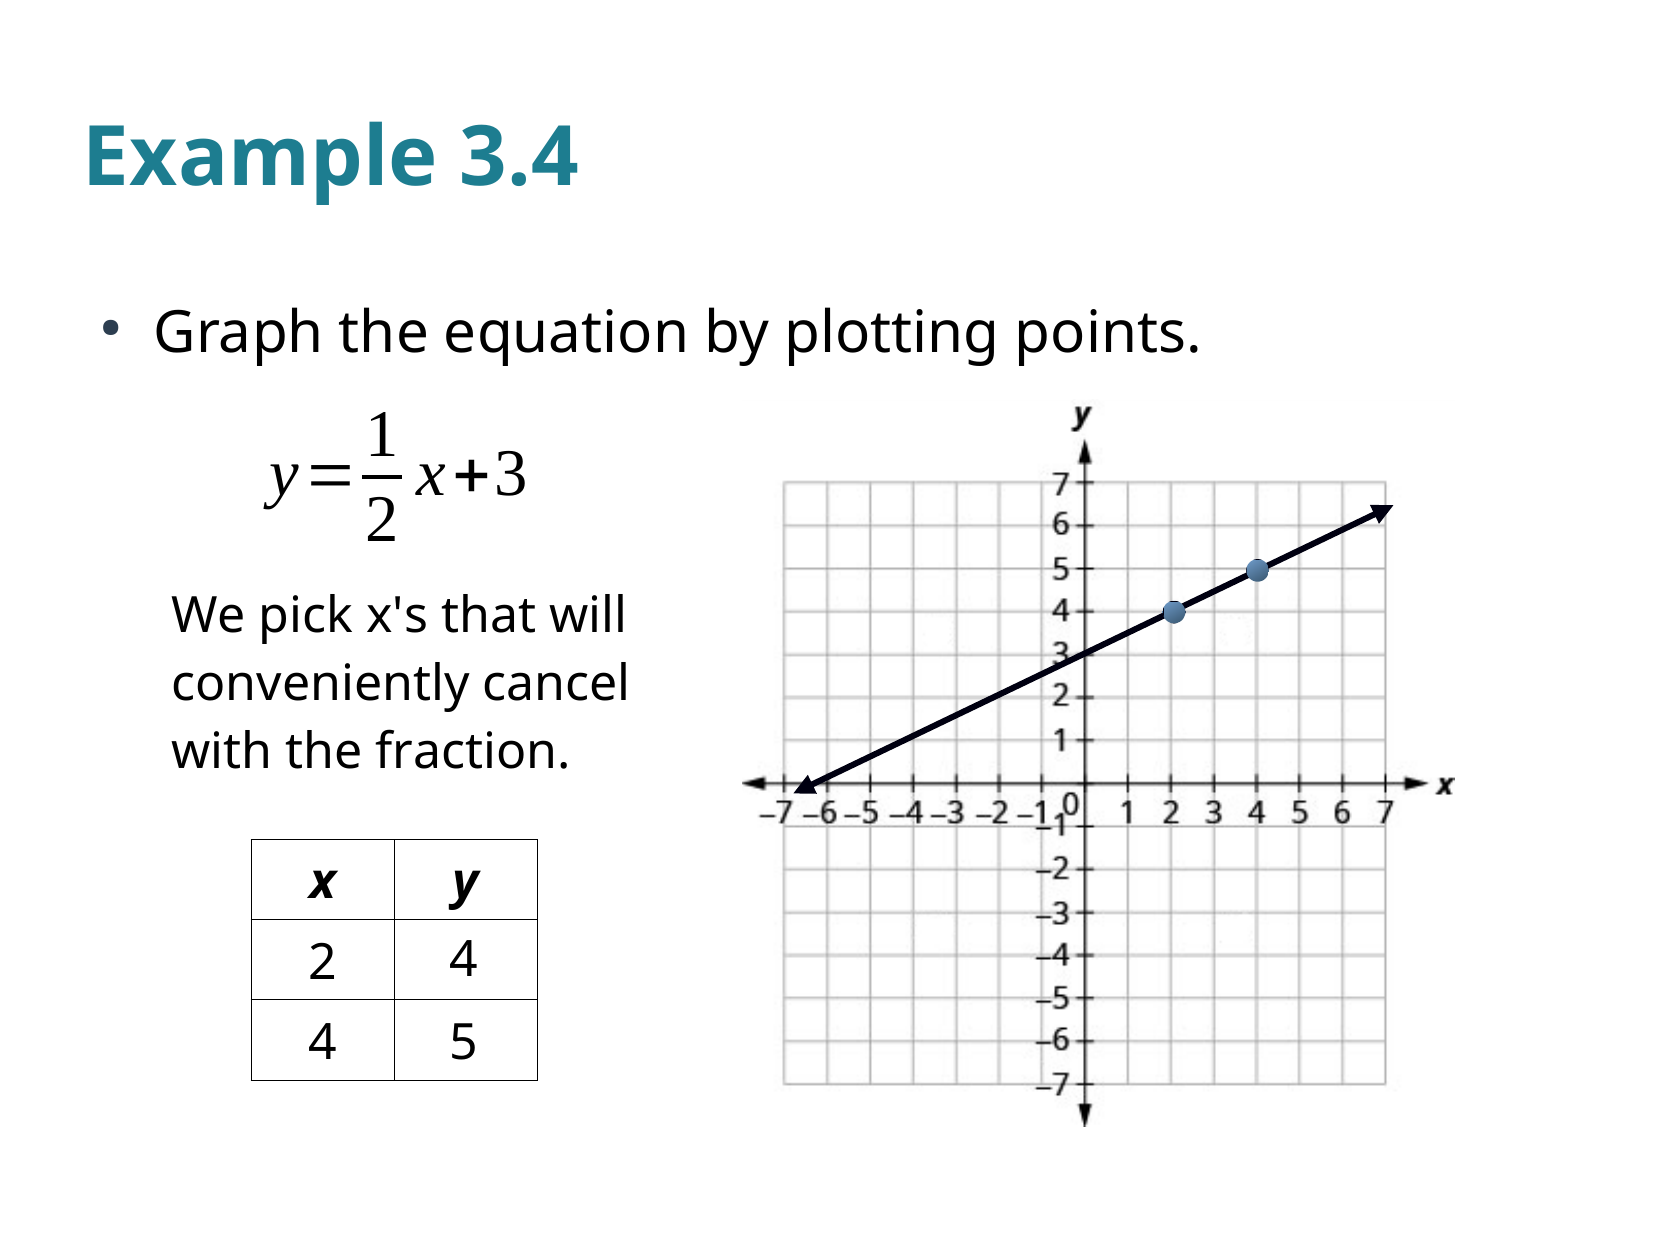

# Example 3.4
Graph the equation by plotting points.
We pick x's that will conveniently cancel with the fraction.
| x | y |
| --- | --- |
| 2 | |
| 4 | |
4
5